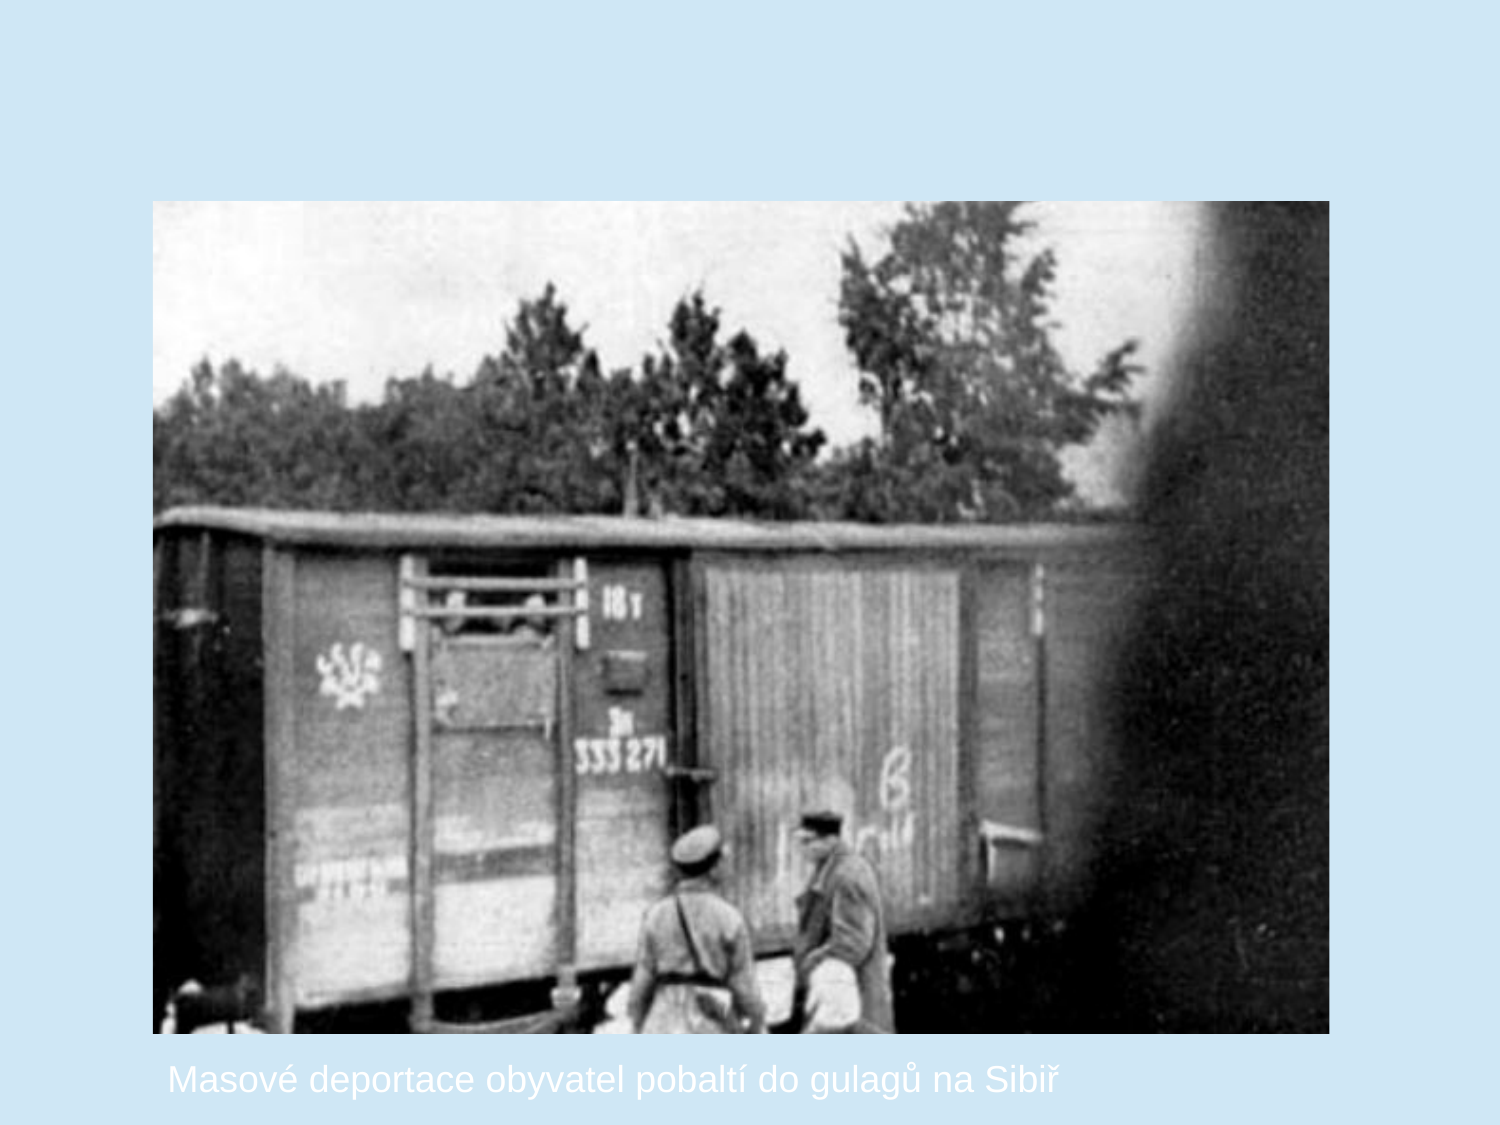

Masové deportace obyvatel pobaltí do gulagů na Sibiř